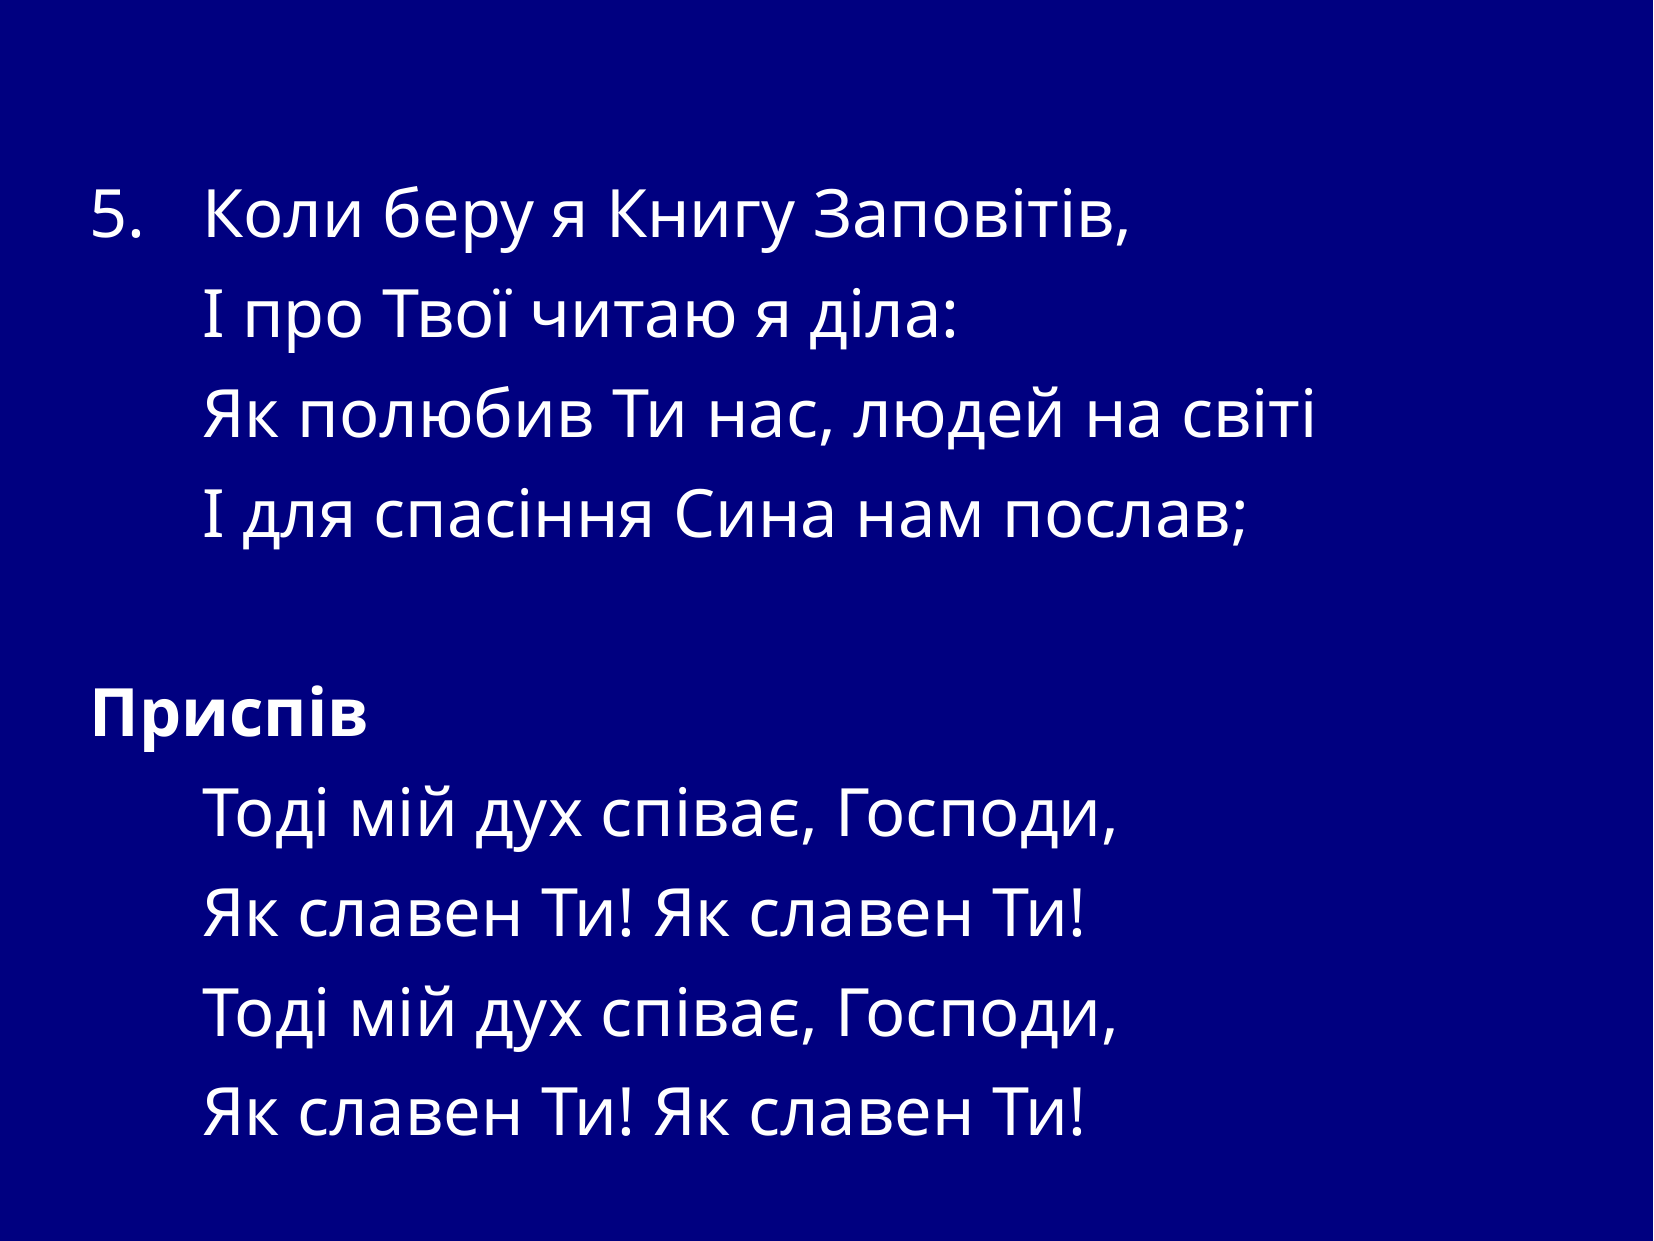

5.	Коли беру я Книгу Заповітів,
	І про Твої читаю я діла:
	Як полюбив Ти нас, людей на світі
	І для спасіння Сина нам послав;
Приспів
	Тоді мій дух співає, Господи,
	Як славен Ти! Як славен Ти!
	Тоді мій дух співає, Господи,
	Як славен Ти! Як славен Ти!